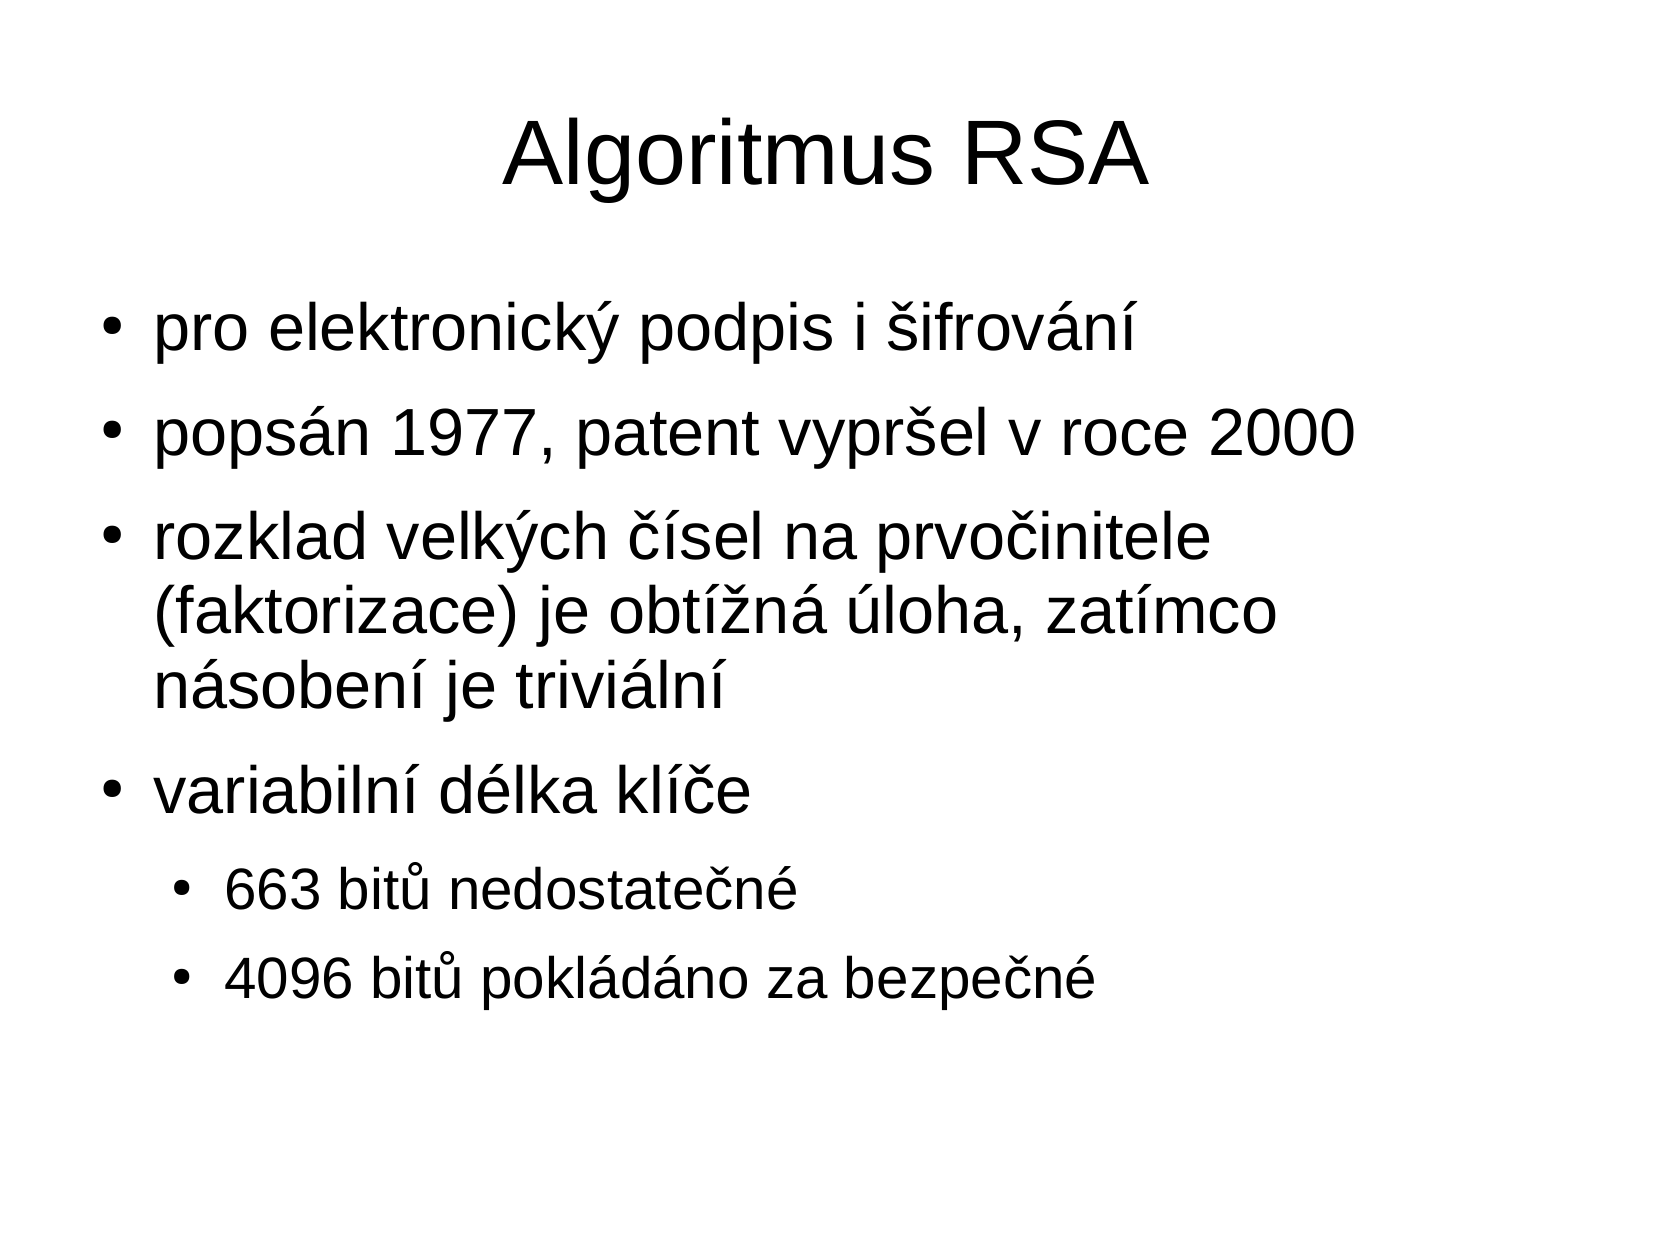

# Algoritmus RSA
pro elektronický podpis i šifrování
popsán 1977, patent vypršel v roce 2000
rozklad velkých čísel na prvočinitele (faktorizace) je obtížná úloha, zatímco násobení je triviální
variabilní délka klíče
663 bitů nedostatečné
4096 bitů pokládáno za bezpečné